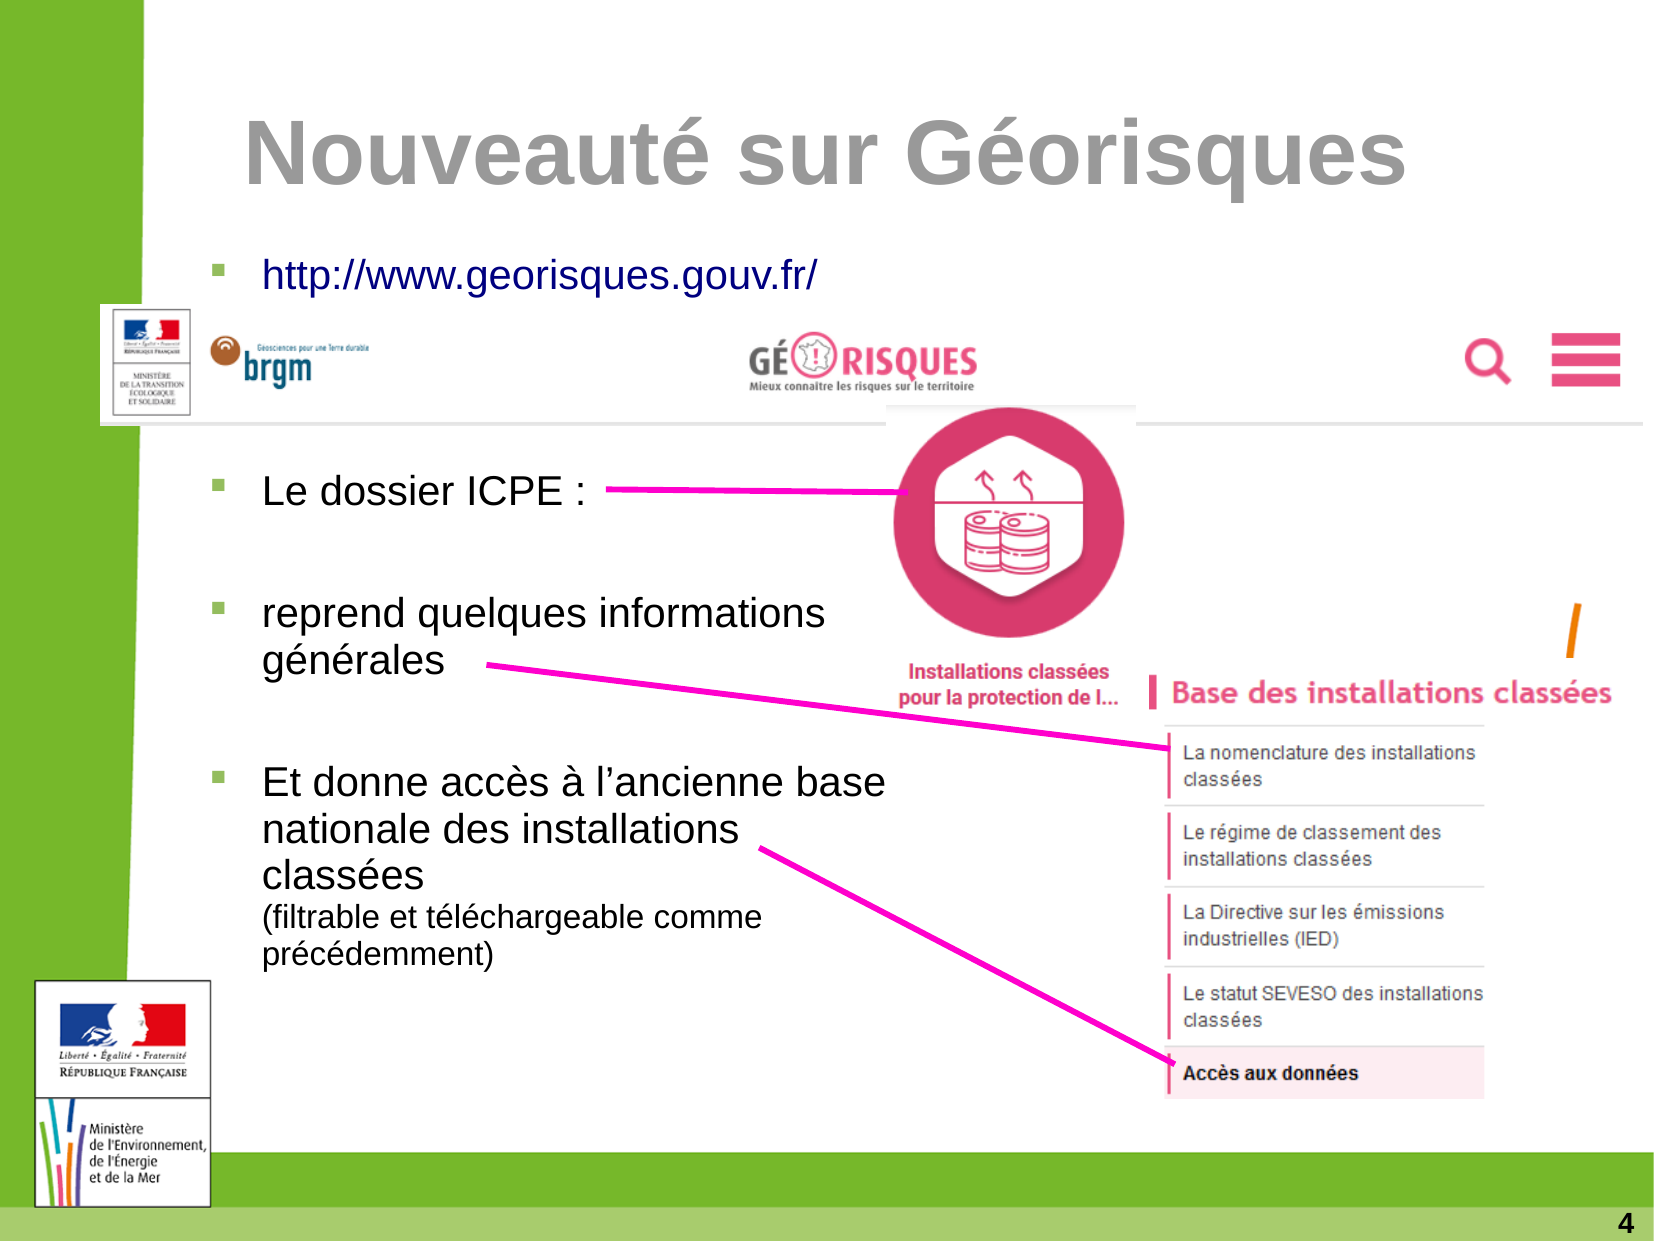

# Nouveauté sur Géorisques
http://www.georisques.gouv.fr/
Le dossier ICPE :
reprend quelques informations générales
Et donne accès à l’ancienne base nationale des installations classées
(filtrable et téléchargeable comme précédemment)